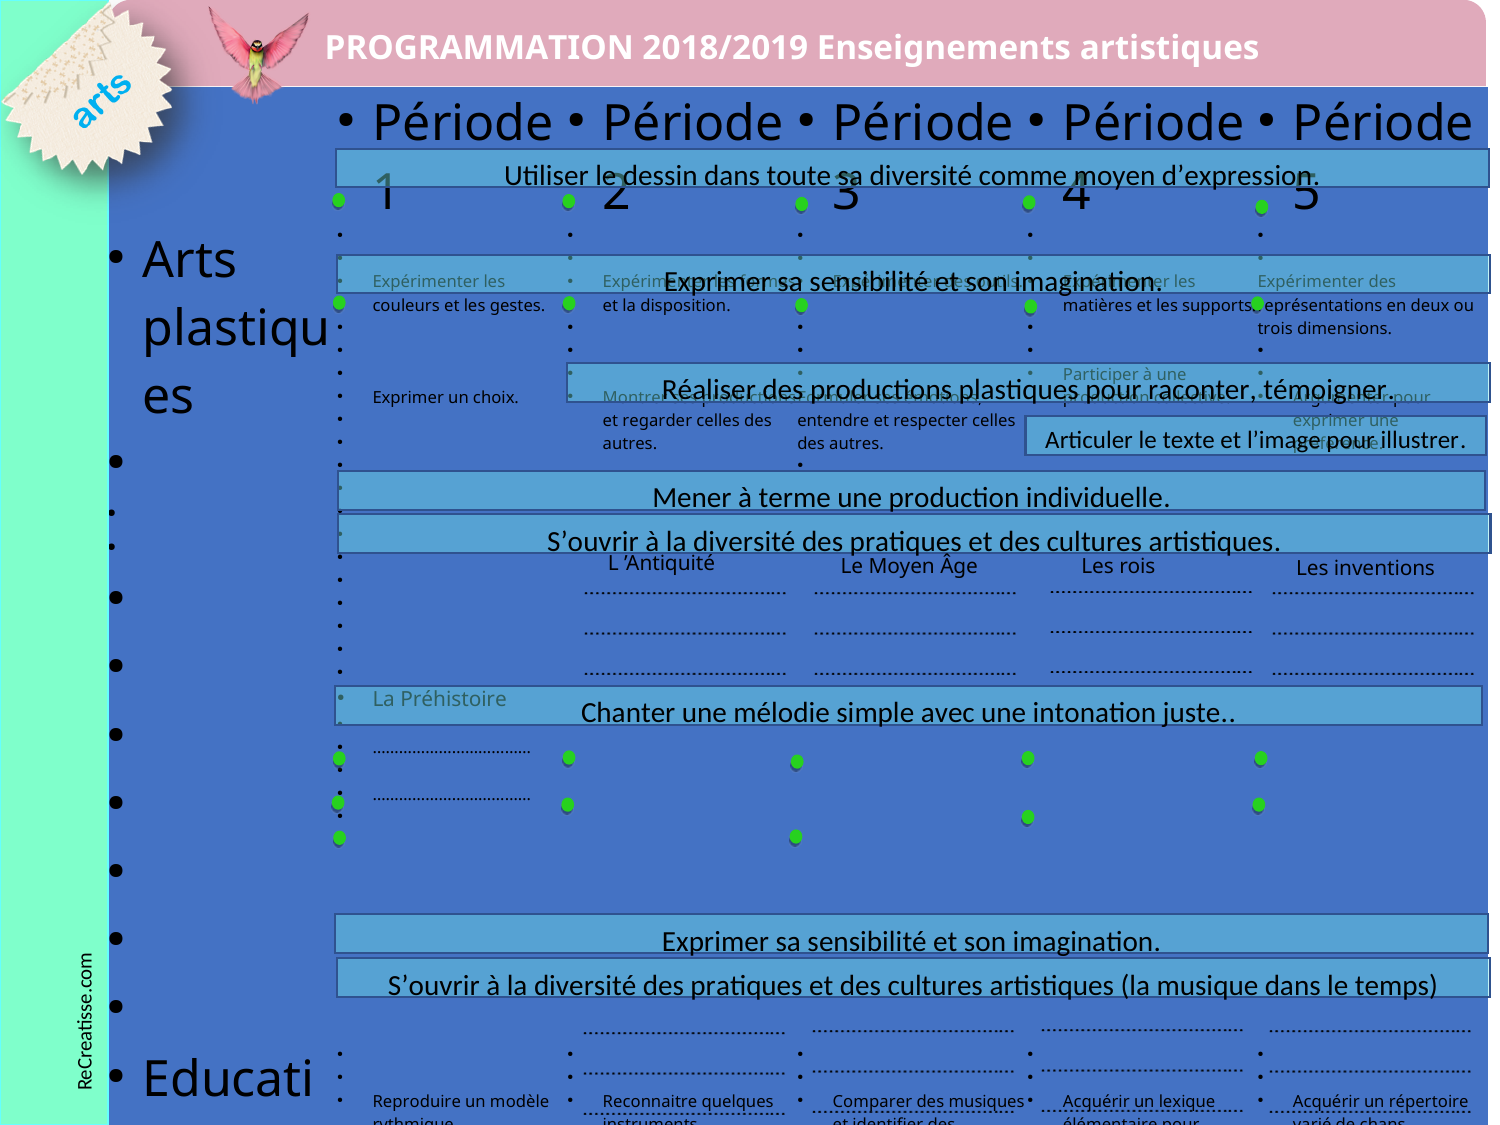

PROGRAMMATION 2018/2019 Enseignements artistiques
| | Période 1 | Période 2 | Période 3 | Période 4 | Période 5 |
| --- | --- | --- | --- | --- | --- |
| Arts plastiques | Expérimenter les couleurs et les gestes. Exprimer un choix. La Préhistoire ……………………………… ……………………………… | Expérimenter les formes et la disposition. Montrer ses productions et regarder celles des autres. | Expérimenter des outils. Formuler ses émotions, entendre et respecter celles des autres. | Expérimenter les matières et les supports. Participer à une production collective. | Expérimenter des représentations en deux ou trois dimensions. Argumenter pour exprimer une préférence. |
| Education musicale | Reproduire un modèle rythmique. Mobiliser son corps pour interpréter. Jeux vocaux | Reconnaitre quelques instruments Imaginer des représentations graphiques de la musique. | Comparer des musiques et identifier des ressemblances et des différences. Imaginer des représentations corporelles de la musique. | Acquérir un lexique élémentaire pour décrire la musique. Identifier des éléments perçus lors d’écoute d’extraits musicaux. | Acquérir un répertoire varié de chans. Utilisation d’objets sonores (petites percussions) pour des réalisations collectives. |
Utiliser le dessin dans toute sa diversité comme moyen d’expression.
Exprimer sa sensibilité et son imagination.
Réaliser des productions plastiques pour raconter, témoigner.
Articuler le texte et l’image pour illustrer.
Mener à terme une production individuelle.
S’ouvrir à la diversité des pratiques et des cultures artistiques.
L ’Antiquité
Le Moyen Âge
Les rois
Les inventions
Chanter une mélodie simple avec une intonation juste..
Exprimer sa sensibilité et son imagination.
S’ouvrir à la diversité des pratiques et des cultures artistiques (la musique dans le temps)
ReCreatisse.com
ReCreatisse.com